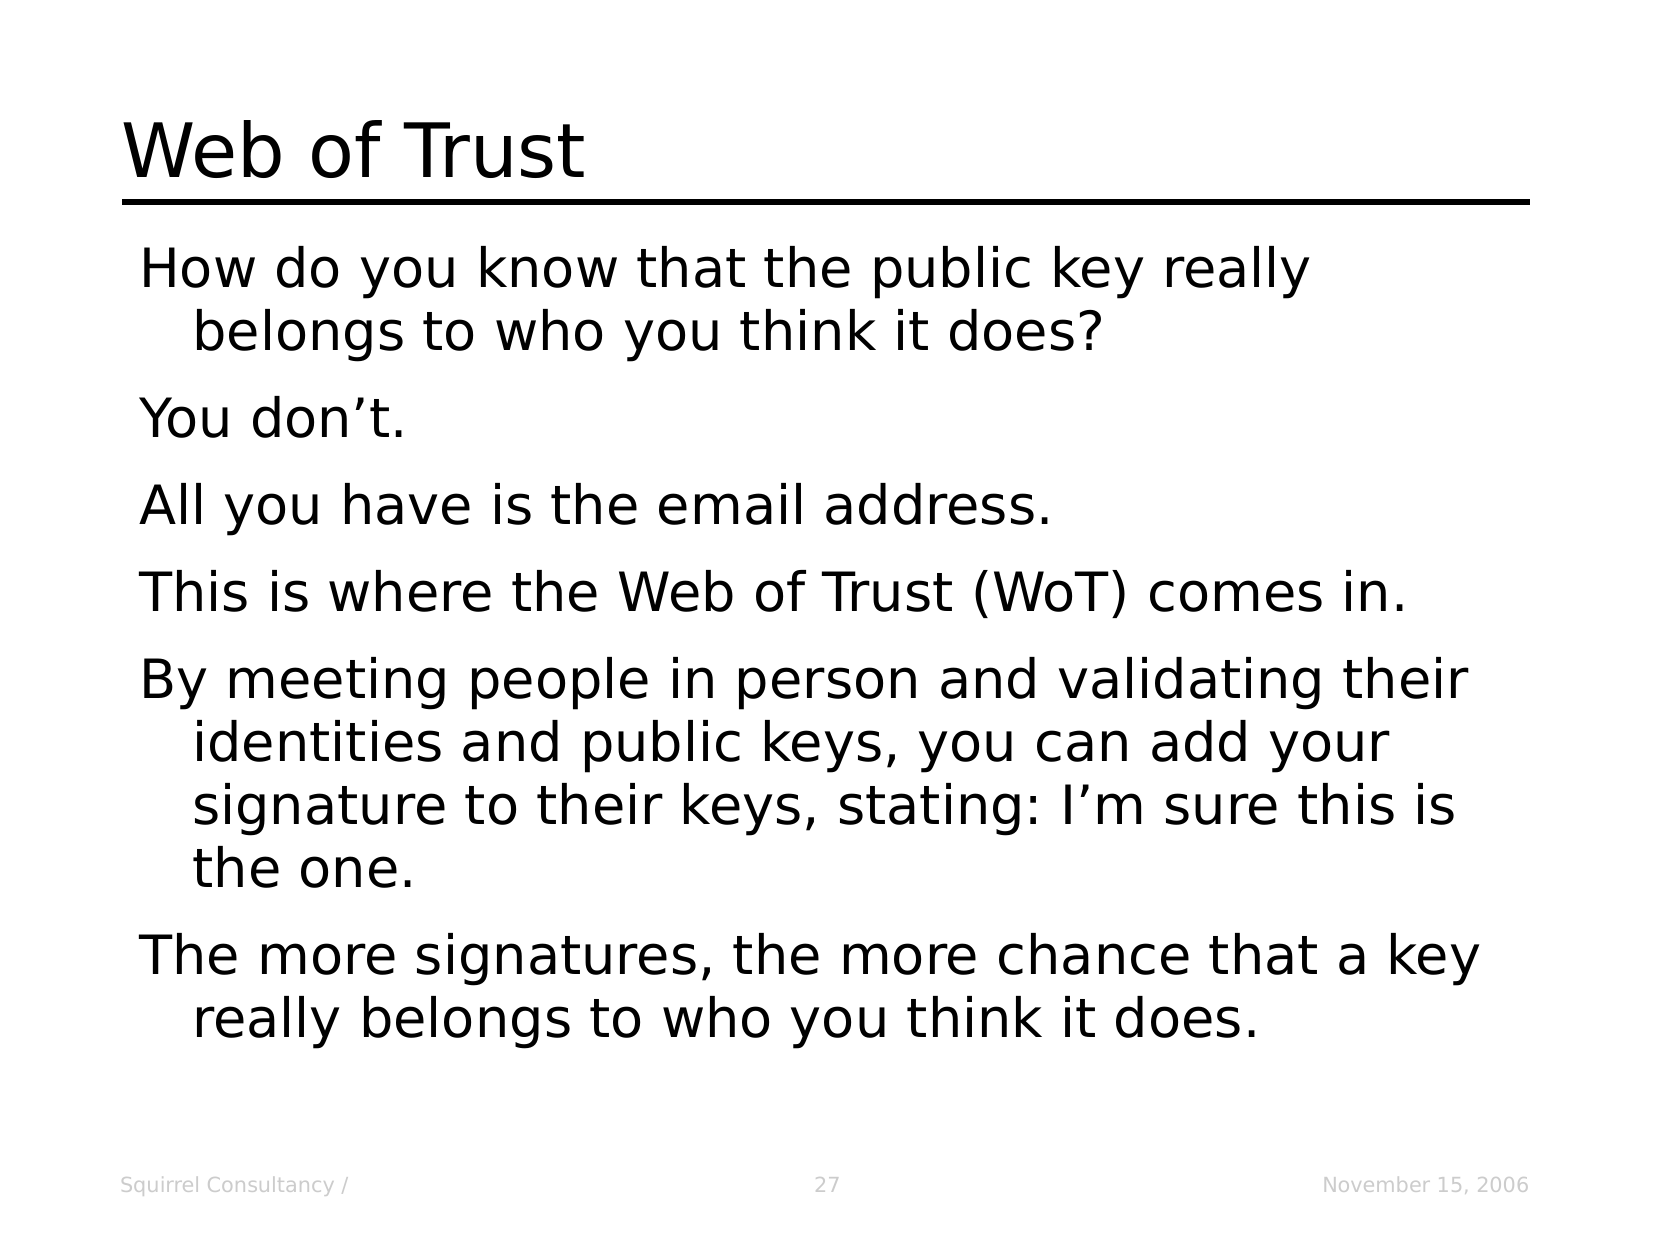

# Web of Trust
How do you know that the public key really belongs to who you think it does?
You don’t.
All you have is the email address.
This is where the Web of Trust (WoT) comes in.
By meeting people in person and validating their identities and public keys, you can add your signature to their keys, stating: I’m sure this is the one.
The more signatures, the more chance that a key really belongs to who you think it does.